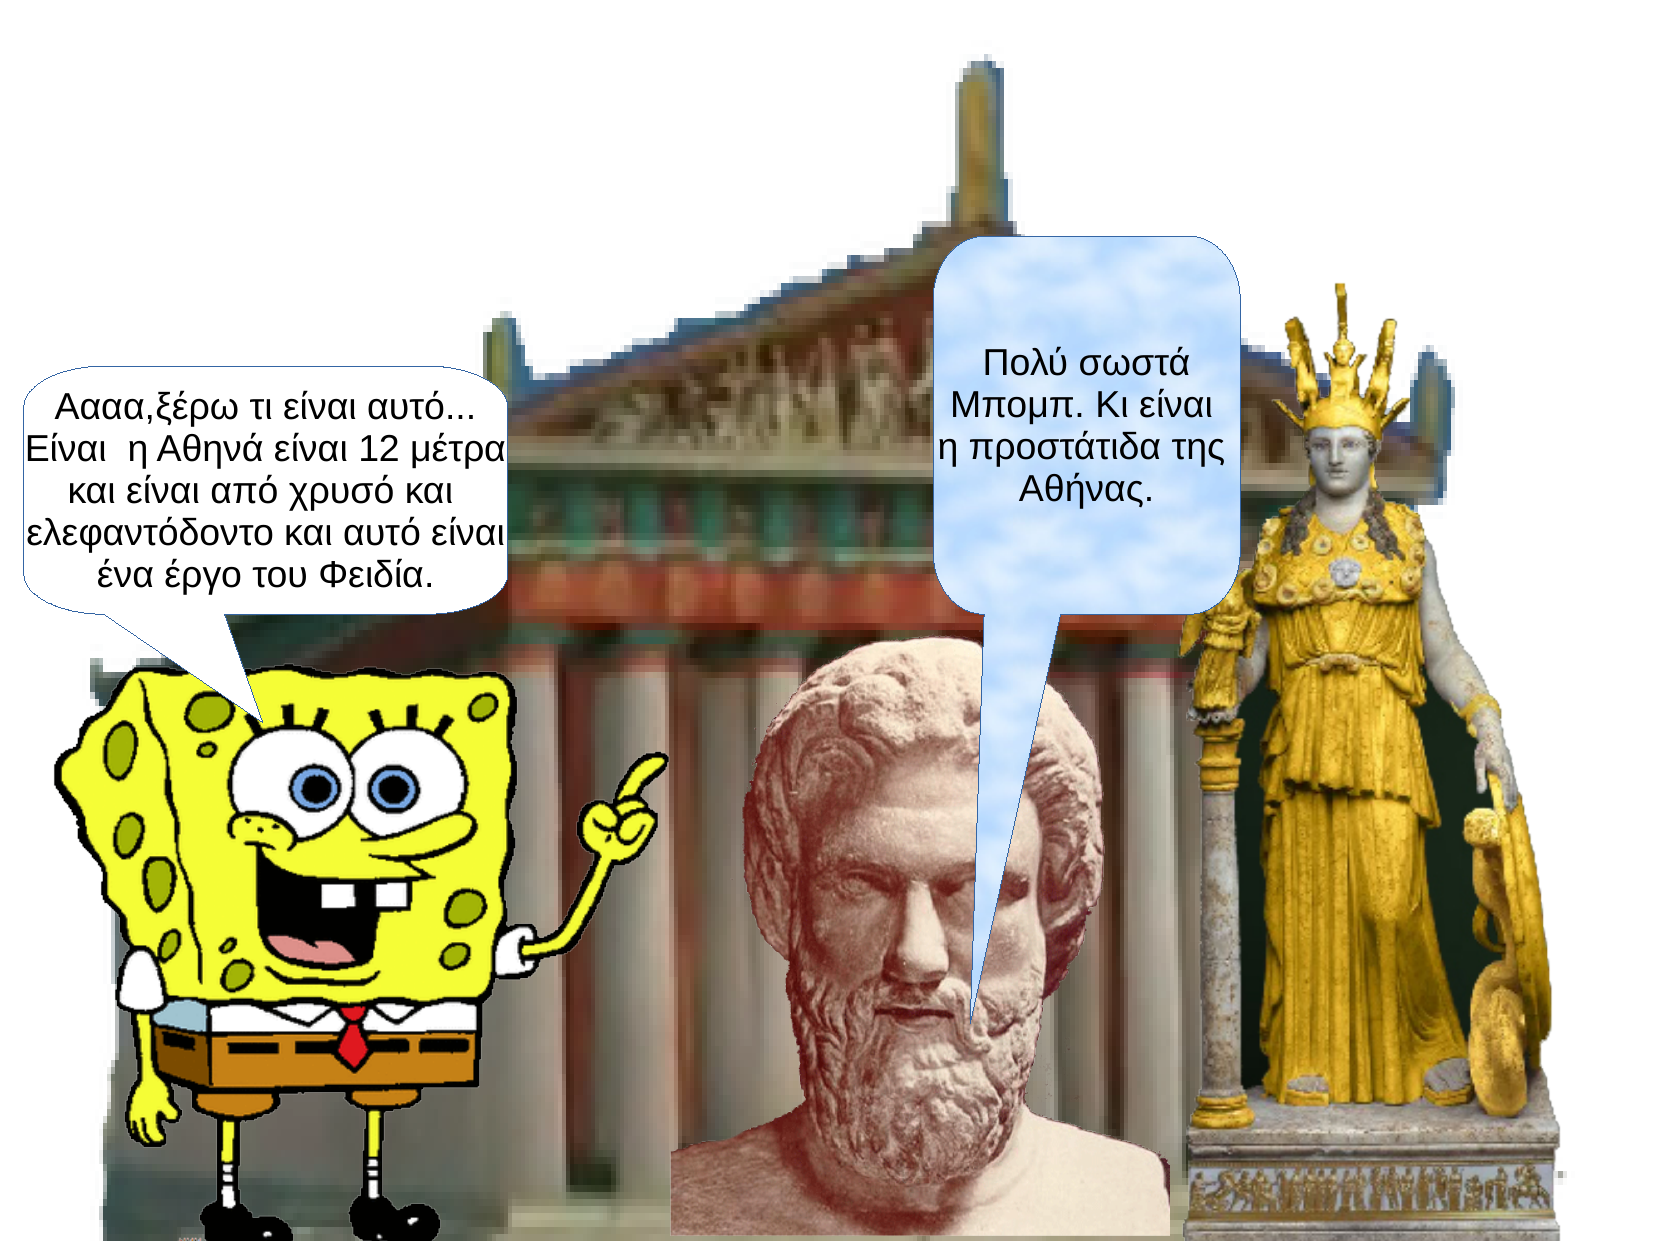

Πολύ σωστά
Μπομπ. Κι είναι
η προστάτιδα της
Αθήνας.
Αααα,ξέρω τι είναι αυτό...
Είναι η Αθηνά είναι 12 μέτρα
και είναι από χρυσό και
ελεφαντόδοντο και αυτό είναι
ένα έργο του Φειδία.